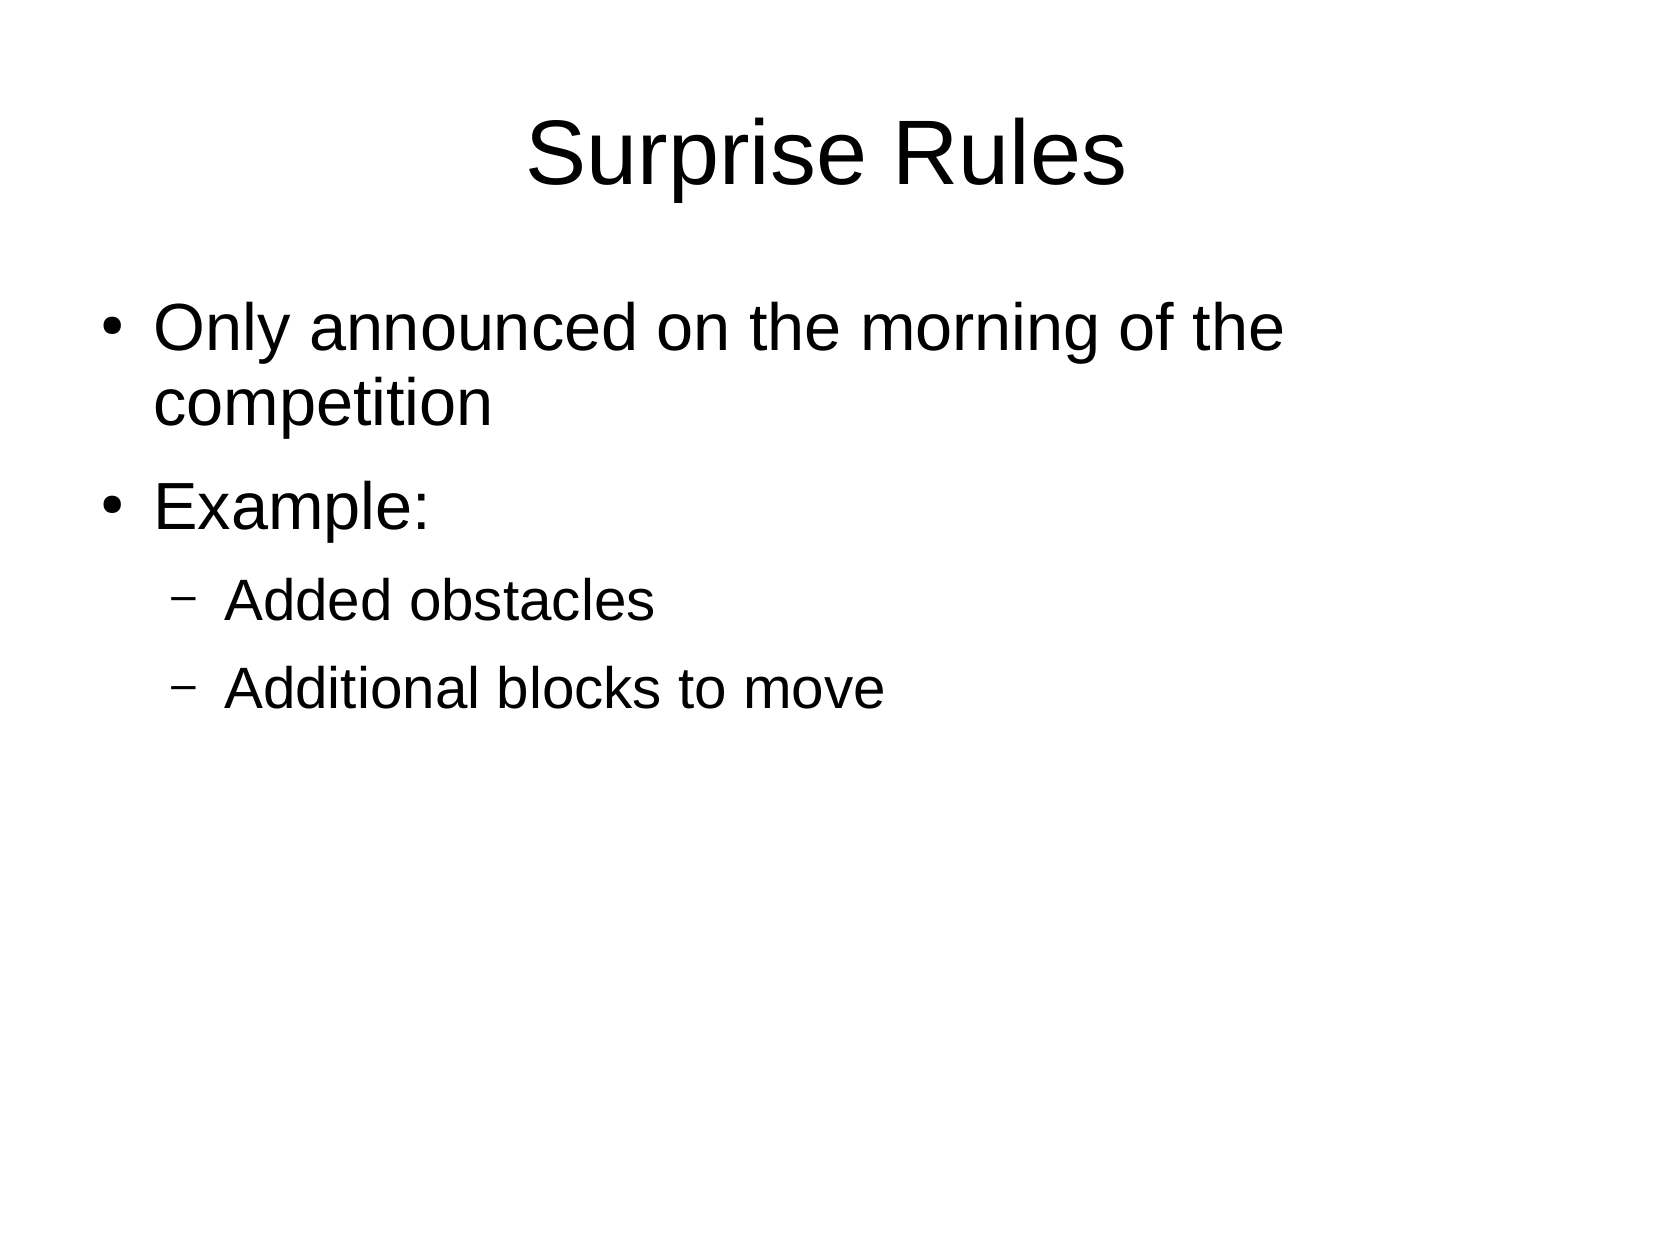

# Surprise Rules
Only announced on the morning of the competition
Example:
Added obstacles
Additional blocks to move